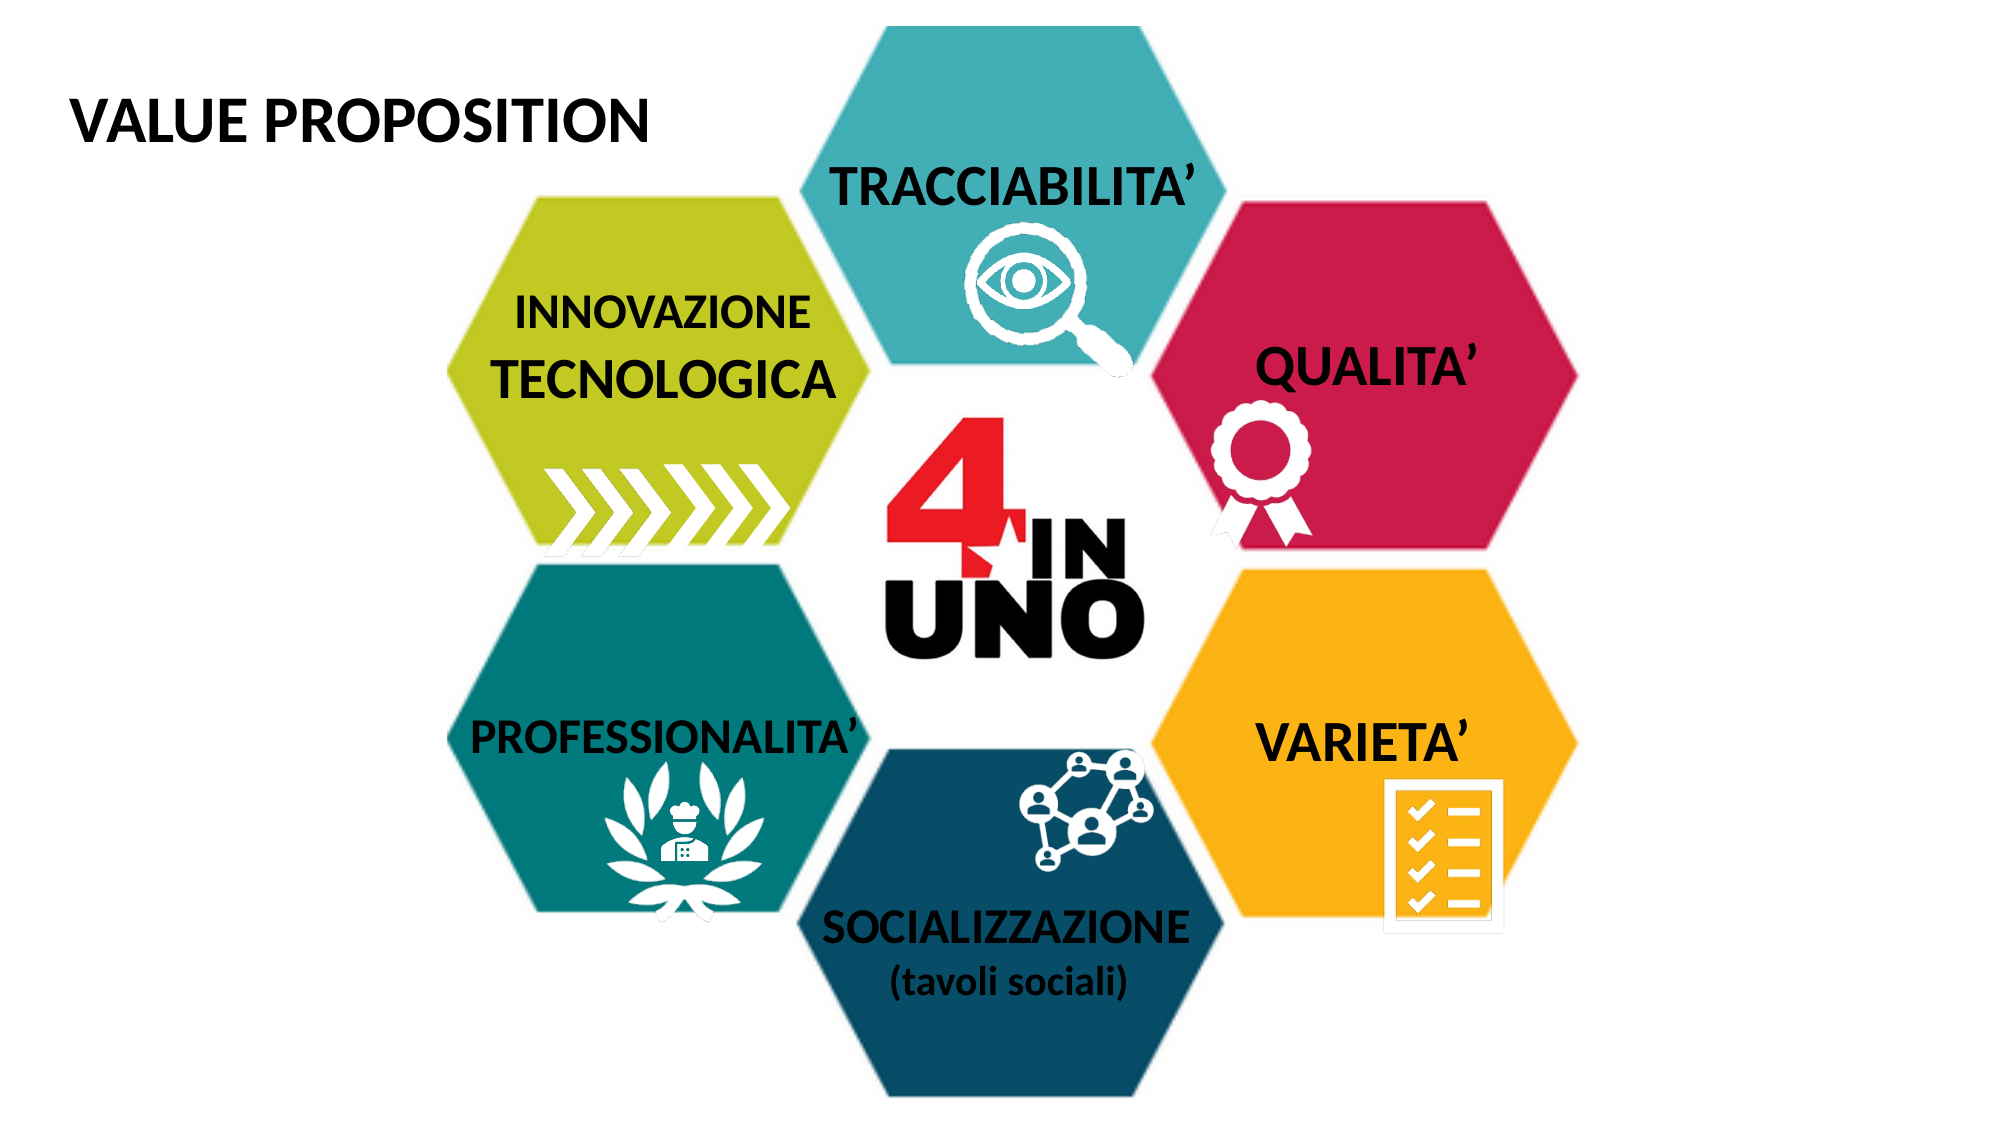

VALUE PROPOSITION
TRACCIABILITA’
INNOVAZIONE TECNOLOGICA
QUALITA’
PROFESSIONALITA’
VARIETA’
SOCIALIZZAZIONE
 (tavoli sociali)